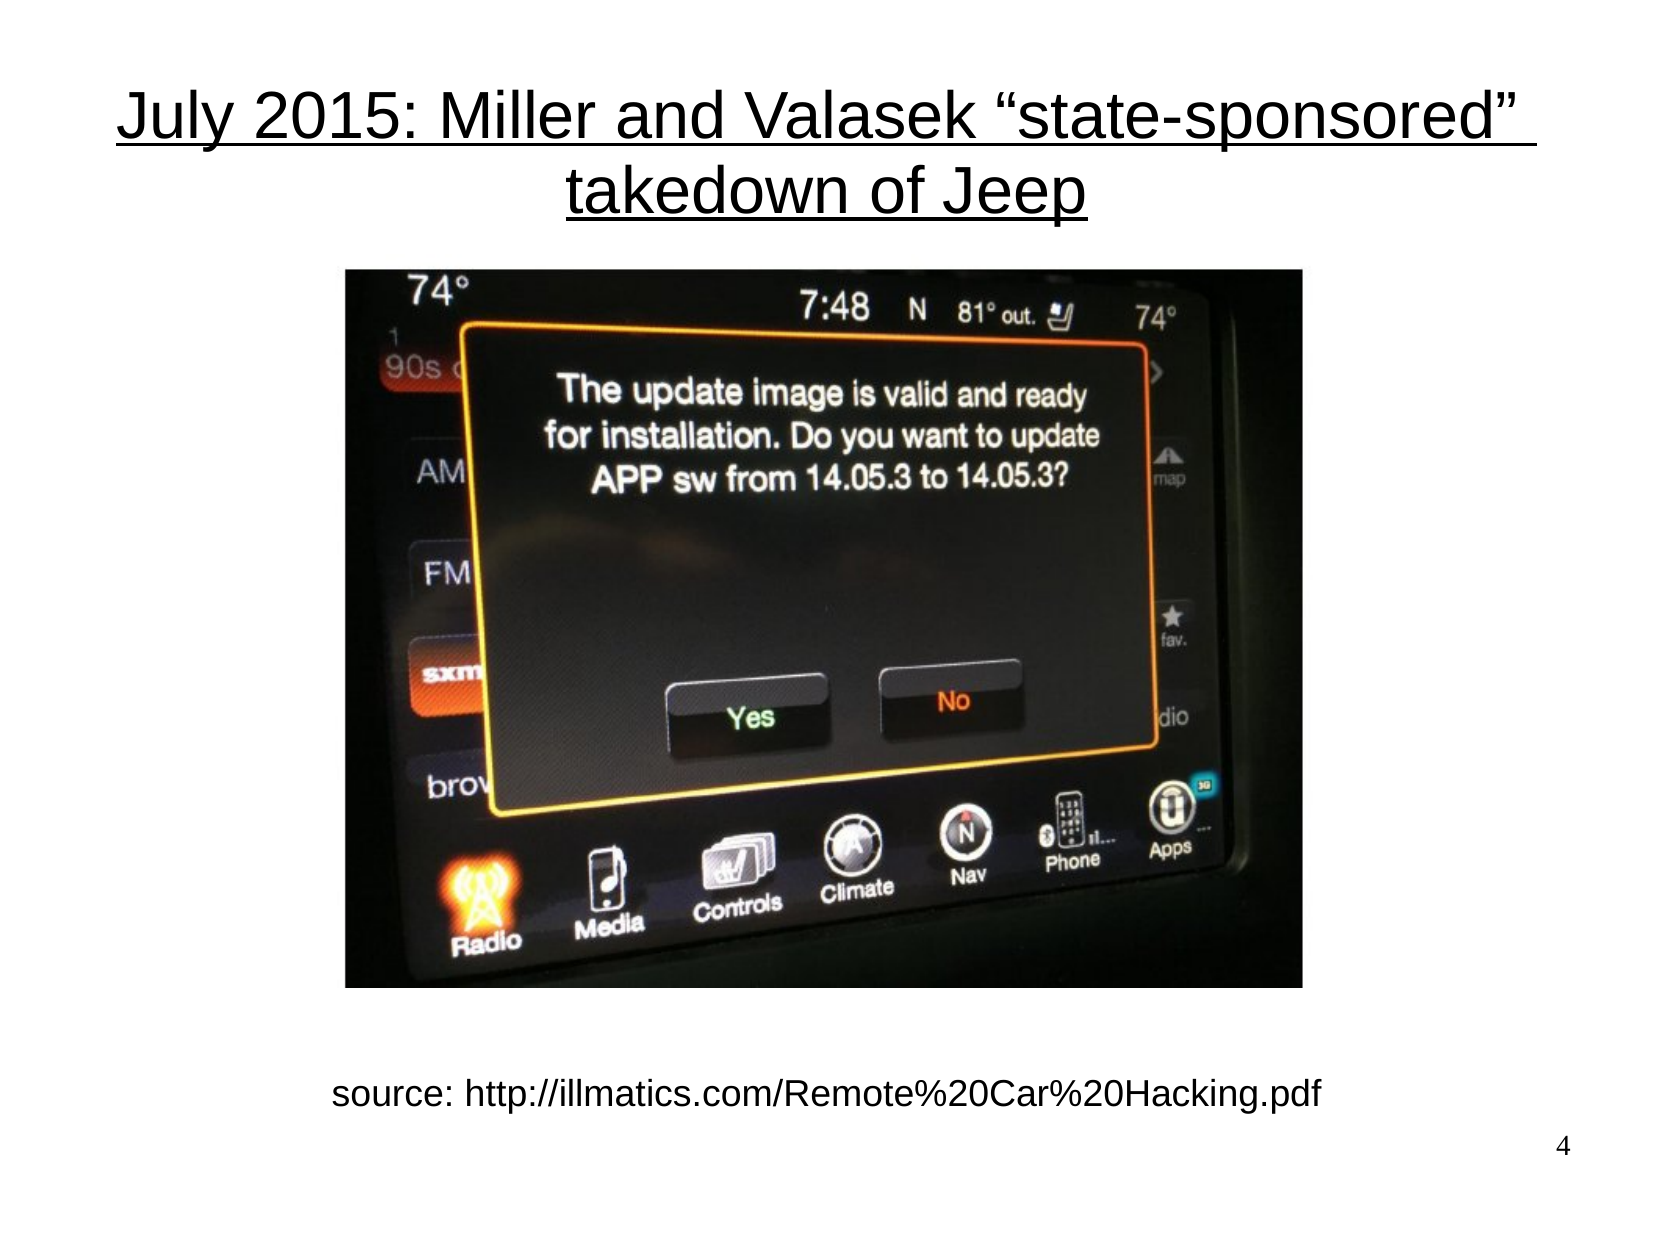

# July 2015: Miller and Valasek “state-sponsored” takedown of Jeep
source: http://illmatics.com/Remote%20Car%20Hacking.pdf
4